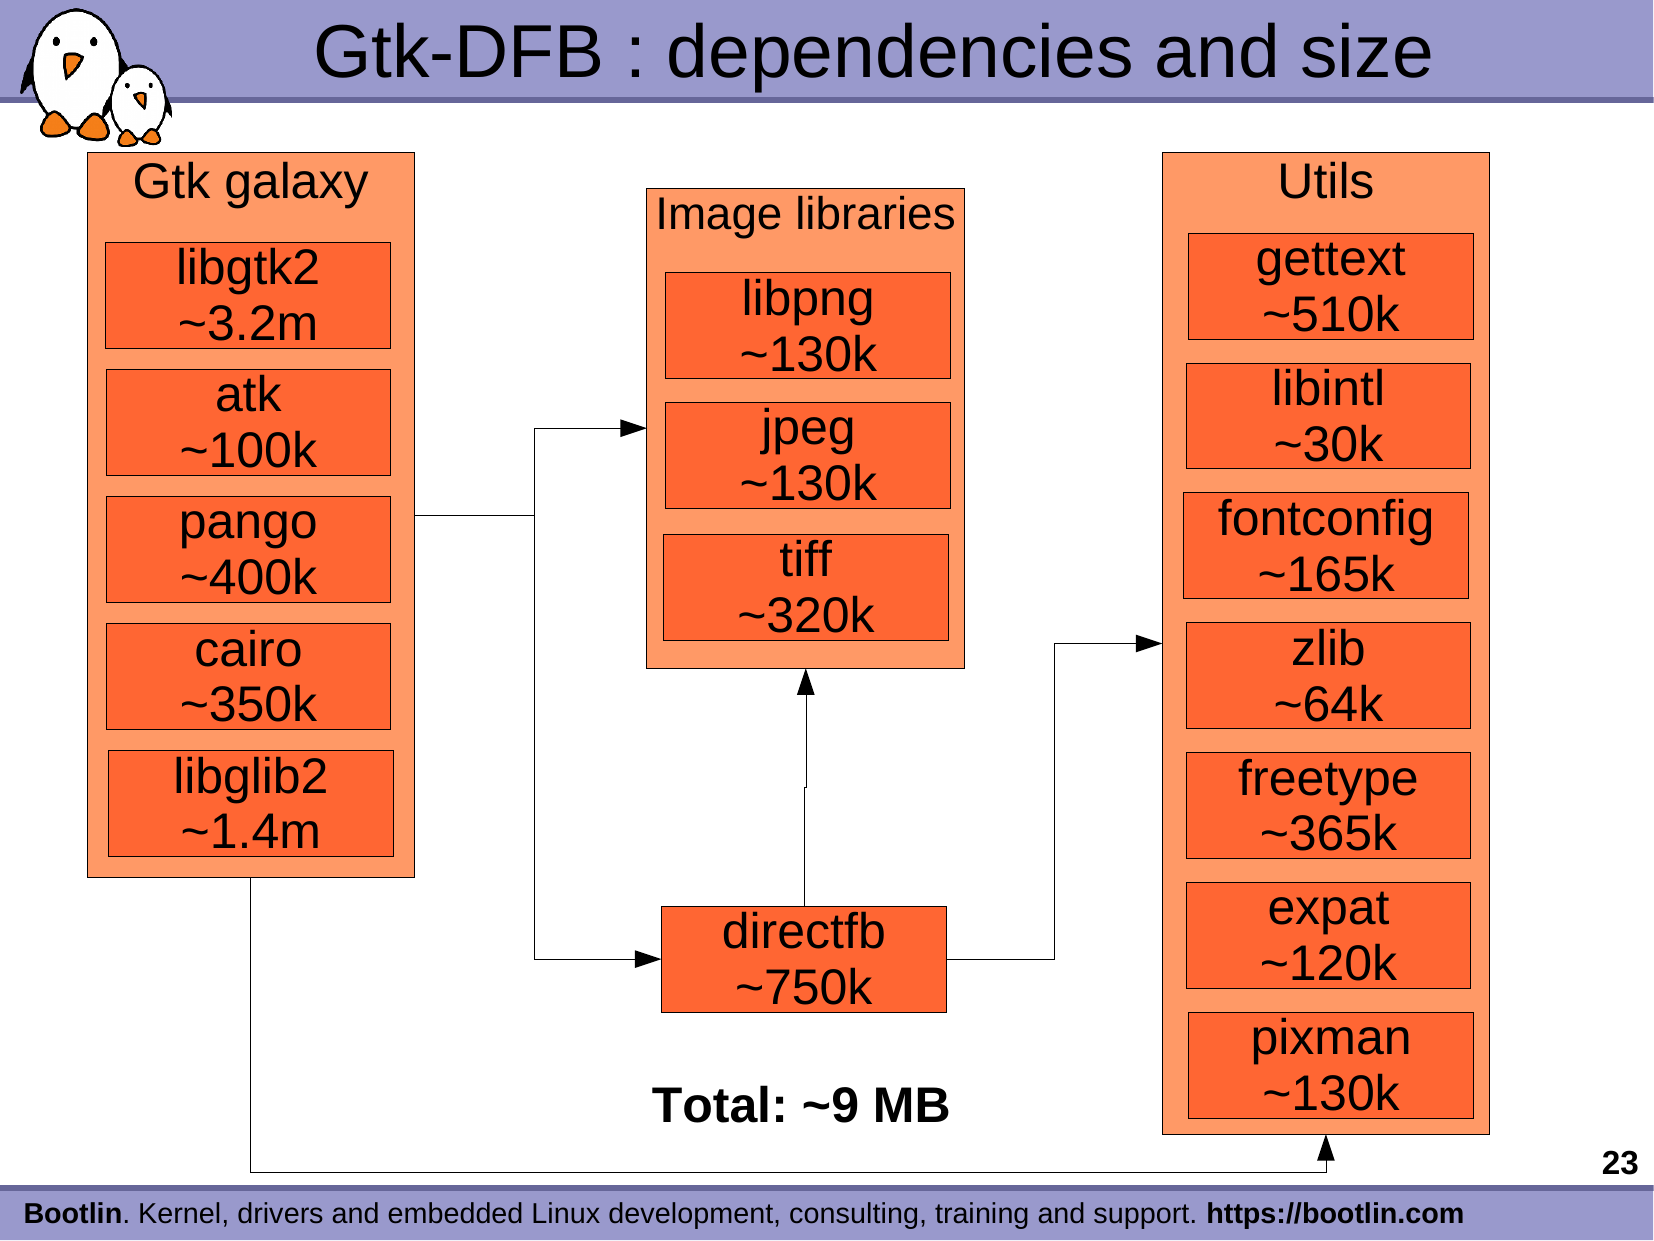

# Gtk-DFB : dependencies and size
Gtk galaxy
Utils
Image libraries
gettext
~510k
libgtk2
~3.2m
libpng
~130k
libintl
~30k
atk
~100k
jpeg
~130k
fontconfig
~165k
pango
~400k
tiff
~320k
zlib
~64k
cairo
~350k
libglib2
~1.4m
freetype
~365k
expat
~120k
directfb
~750k
pixman
~130k
Total: ~9 MB